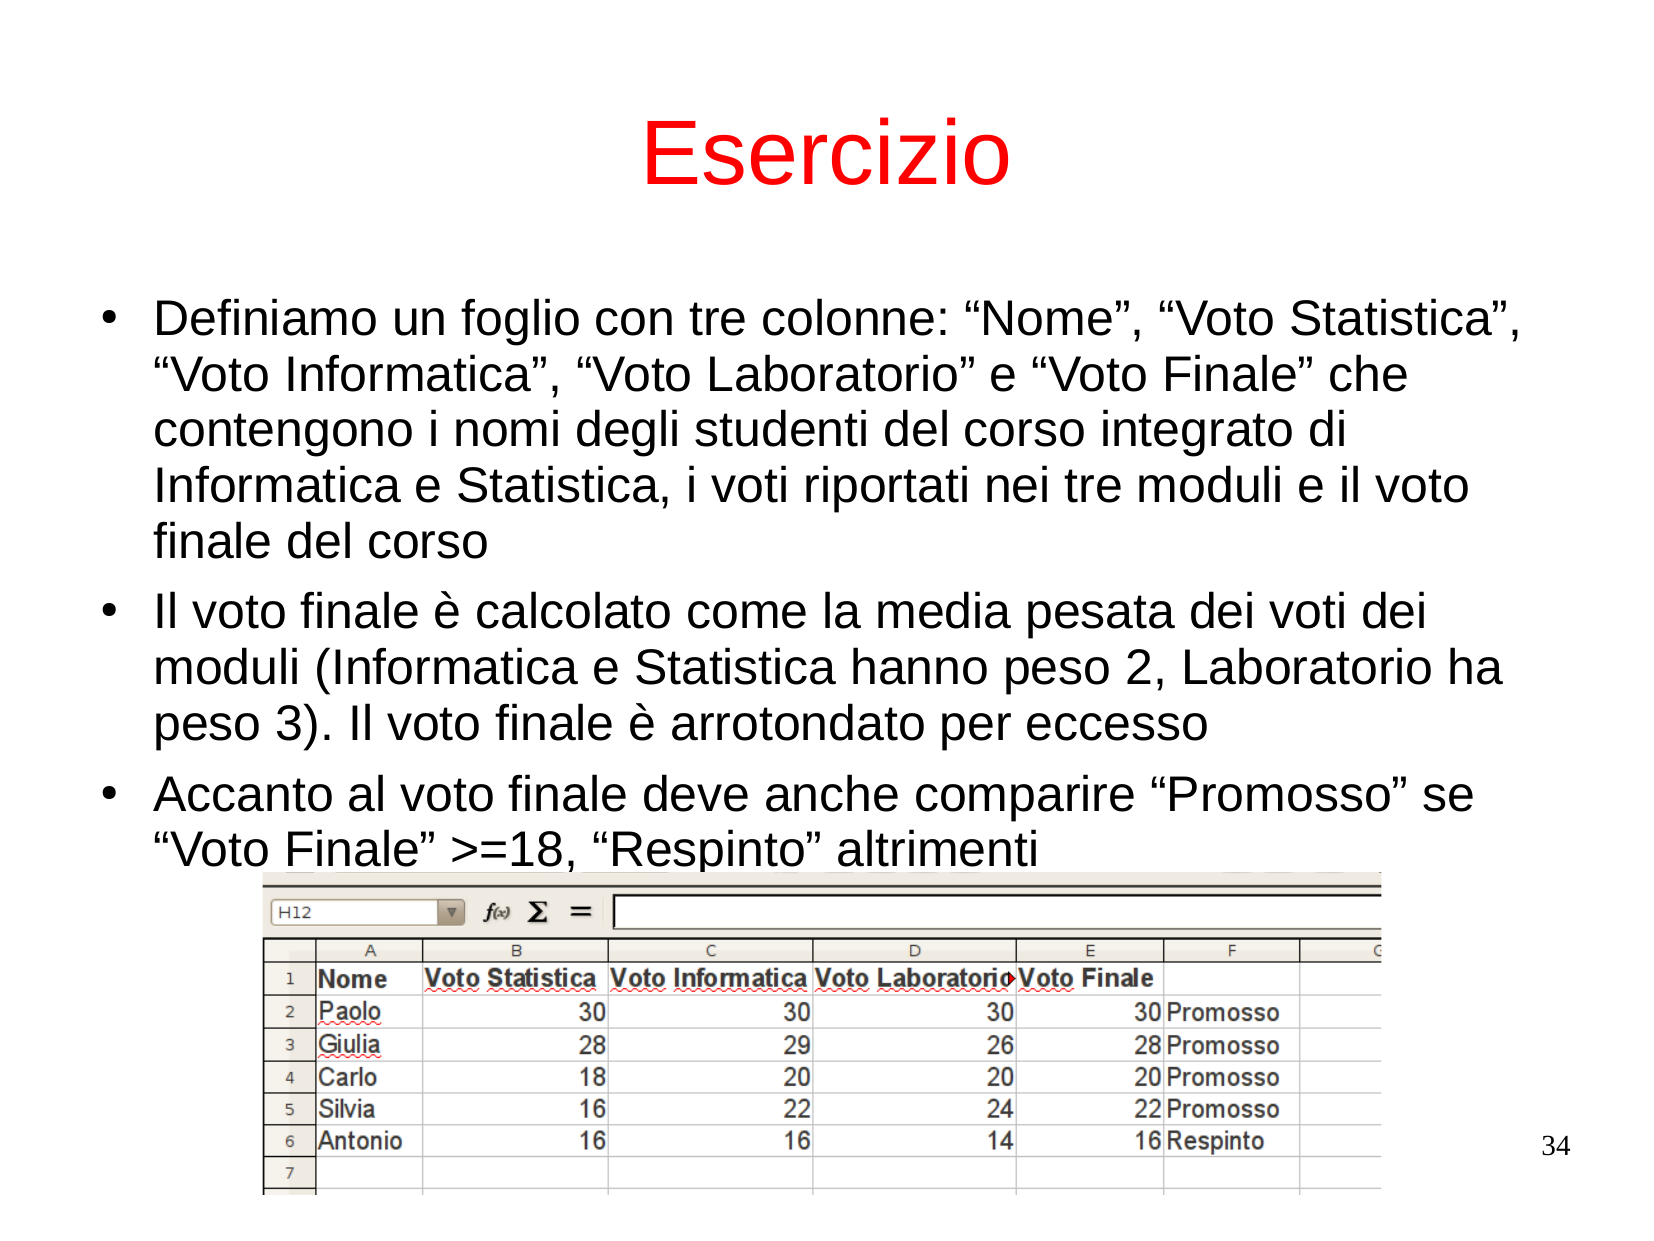

# Esercizio
Definiamo un foglio con tre colonne: “Nome”, “Voto Statistica”, “Voto Informatica”, “Voto Laboratorio” e “Voto Finale” che contengono i nomi degli studenti del corso integrato di Informatica e Statistica, i voti riportati nei tre moduli e il voto finale del corso
Il voto finale è calcolato come la media pesata dei voti dei moduli (Informatica e Statistica hanno peso 2, Laboratorio ha peso 3). Il voto finale è arrotondato per eccesso
Accanto al voto finale deve anche comparire “Promosso” se “Voto Finale” >=18, “Respinto” altrimenti
LibreOffice Calc
34